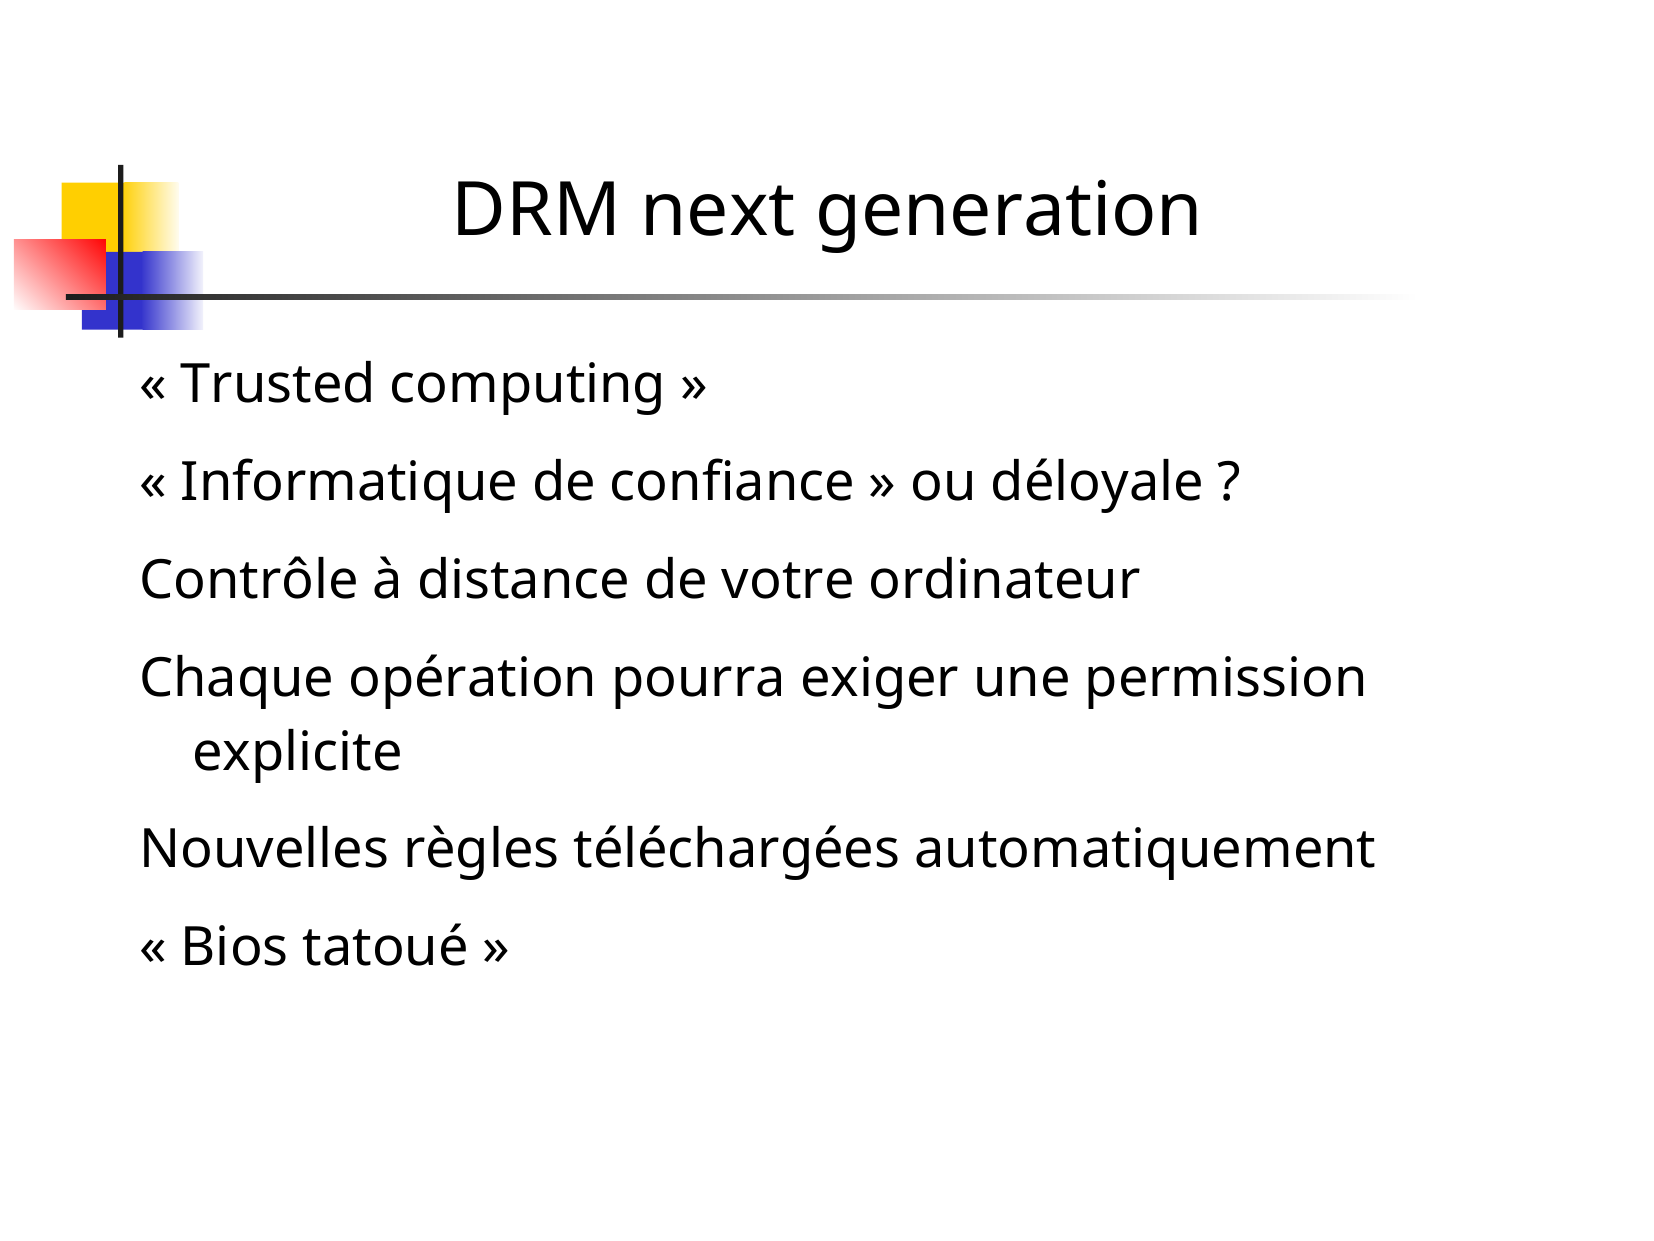

# DRM next generation
« Trusted computing »
« Informatique de confiance » ou déloyale ?
Contrôle à distance de votre ordinateur
Chaque opération pourra exiger une permission explicite
Nouvelles règles téléchargées automatiquement
« Bios tatoué »